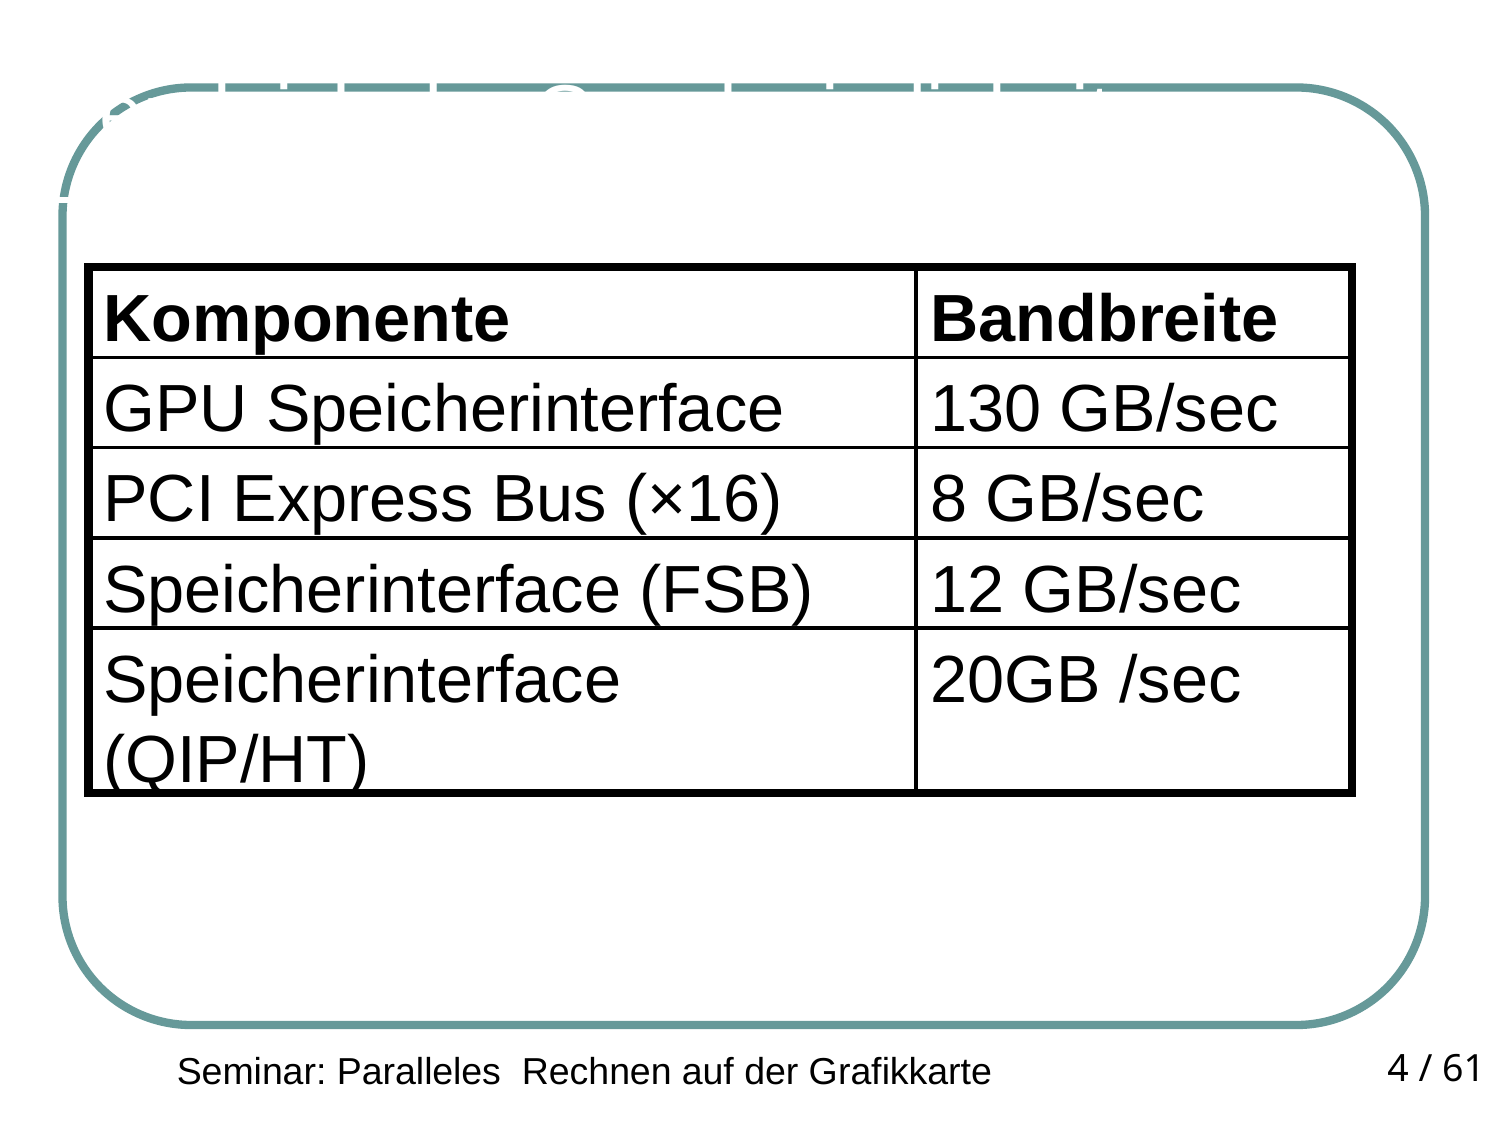

# Vergleich der Geschwindigkeiten
| Komponente | Bandbreite |
| --- | --- |
| GPU Speicherinterface | 130 GB/sec |
| PCI Express Bus (×16) | 8 GB/sec |
| Speicherinterface (FSB) | 12 GB/sec |
| Speicherinterface (QIP/HT) | 20GB /sec |
Seminar: Paralleles Rechnen auf der Grafikkarte
4